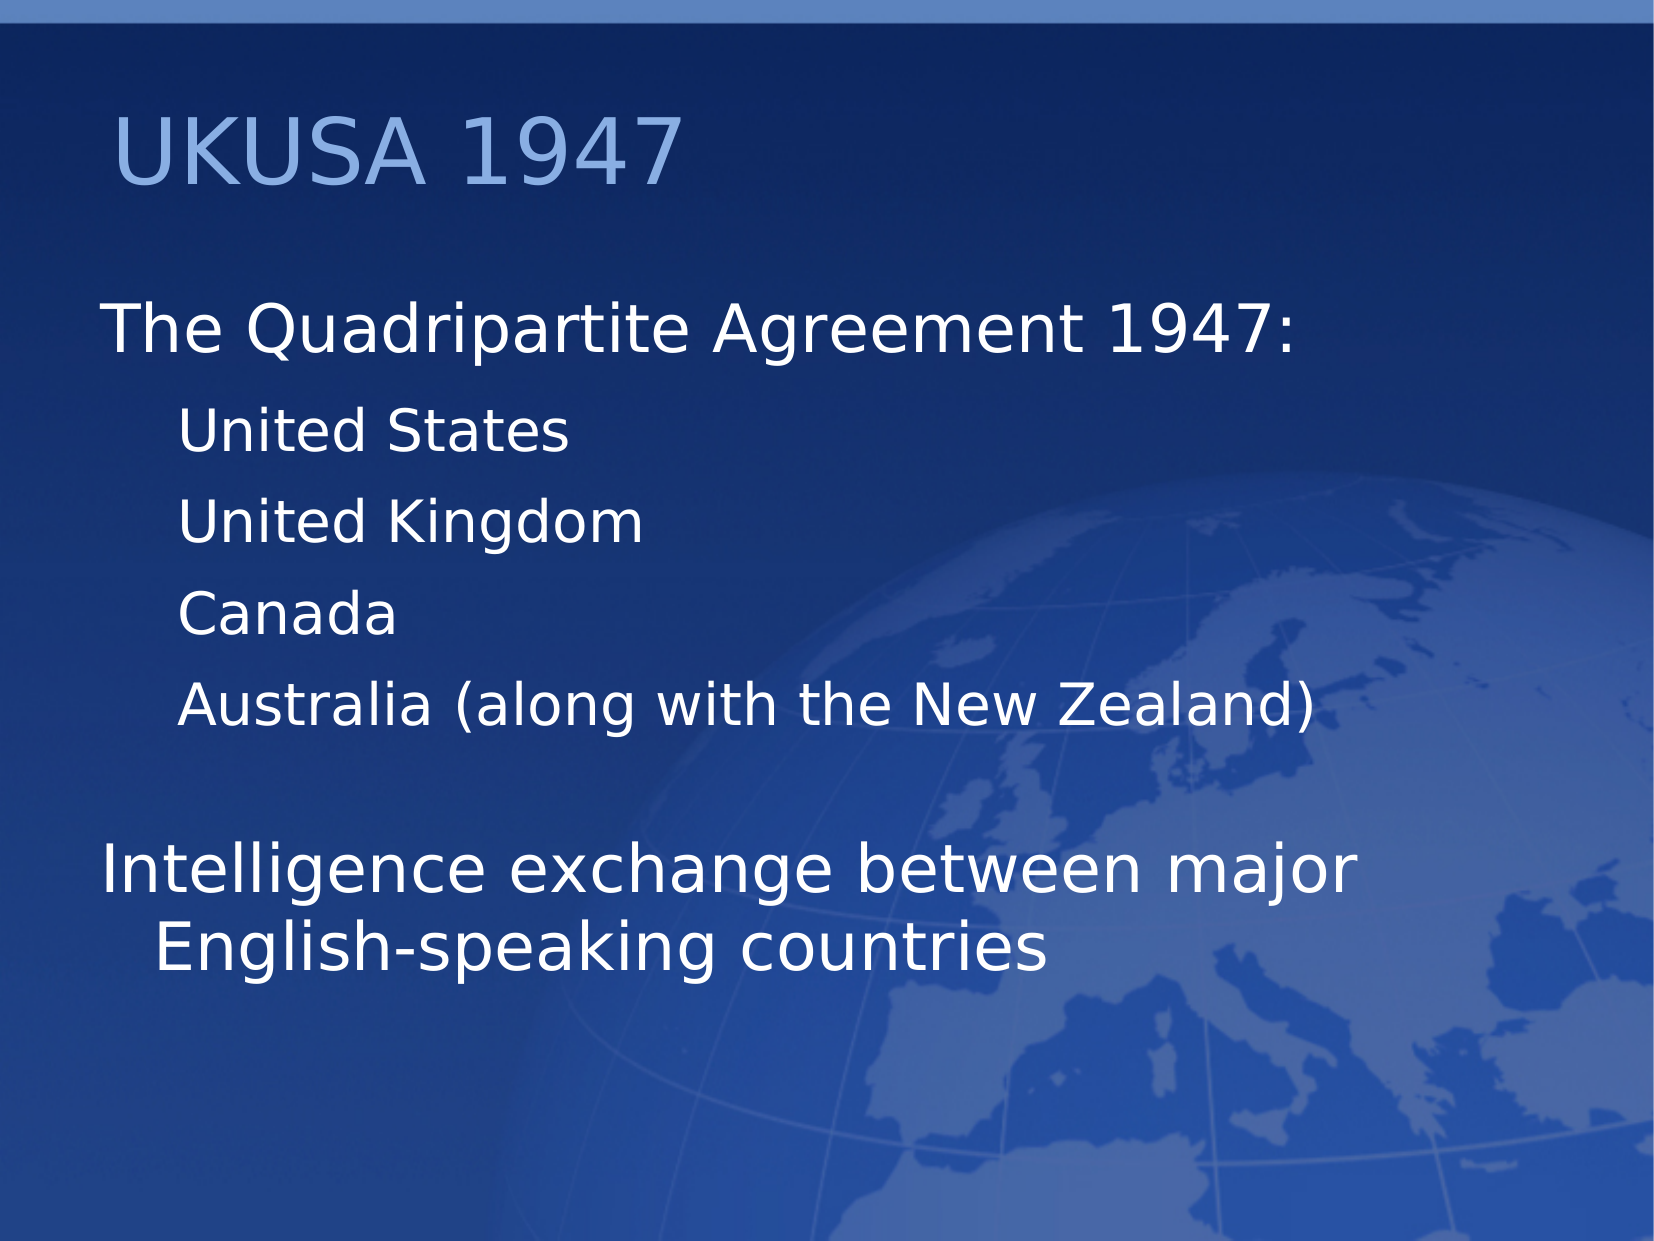

# UKUSA 1947
The Quadripartite Agreement 1947:
United States
United Kingdom
Canada
Australia (along with the New Zealand)
Intelligence exchange between major English-speaking countries